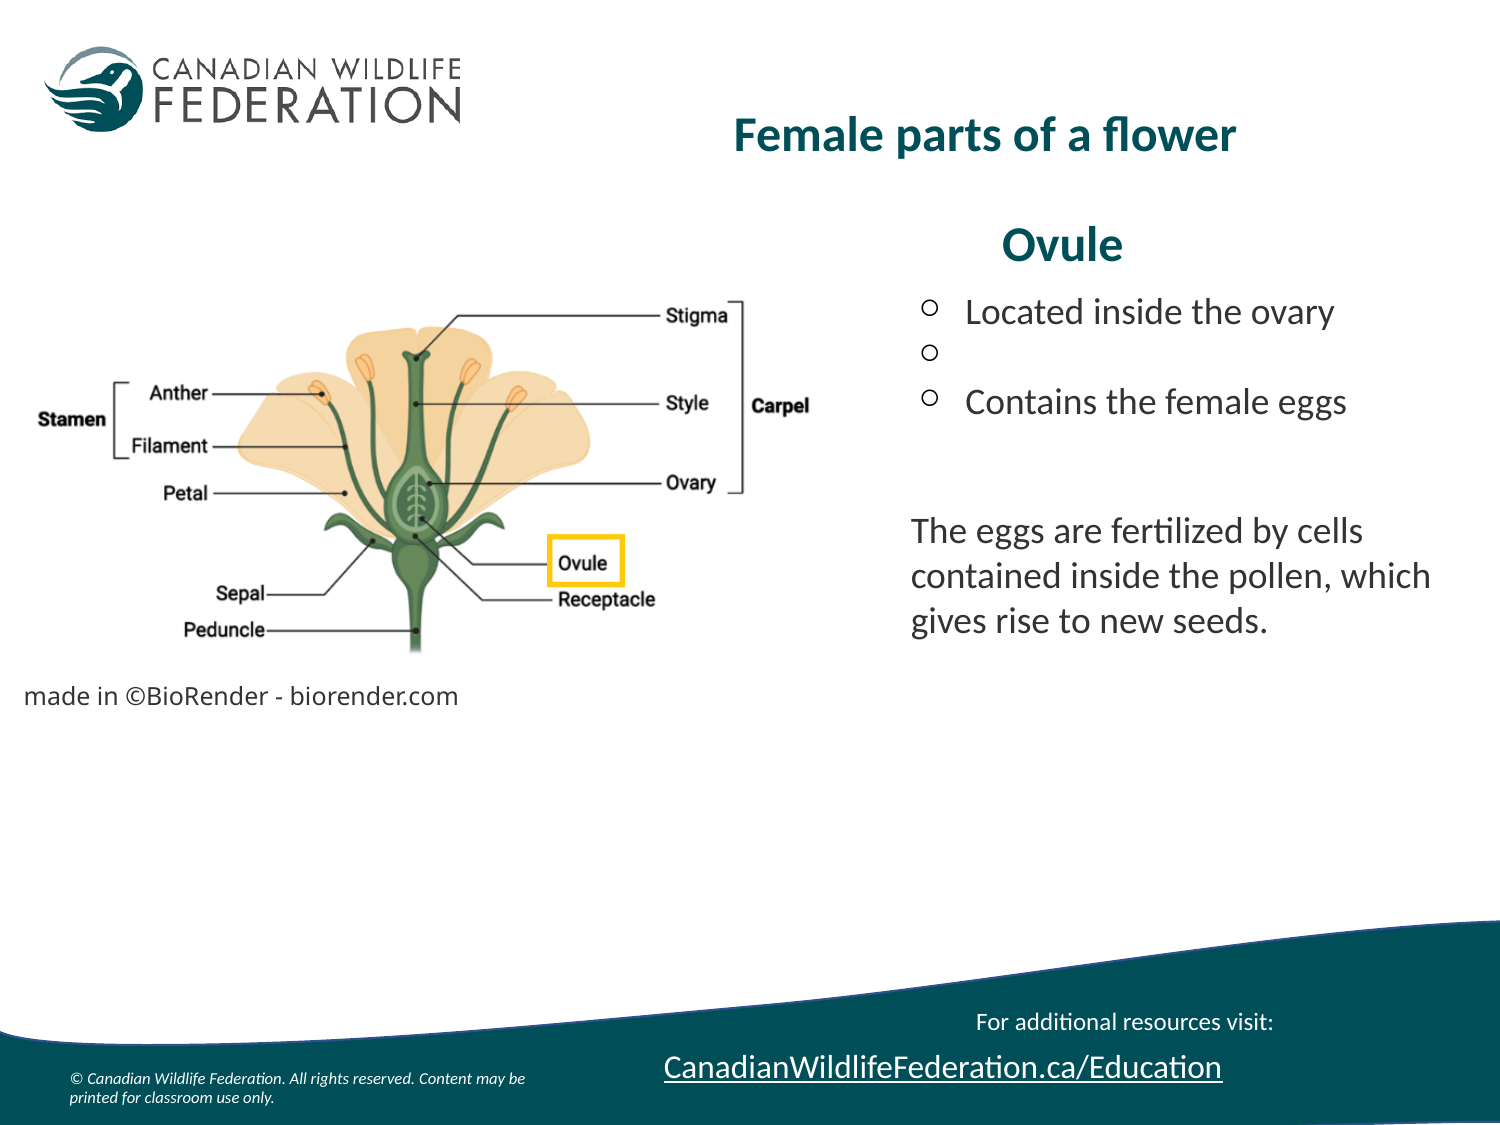

Female parts of a flower
Ovule
Located inside the ovary
Contains the female eggs
The eggs are fertilized by cells contained inside the pollen, which gives rise to new seeds.
made in ©BioRender - biorender.com
For additional resources visit:
CanadianWildlifeFederation.ca/Education
© Canadian Wildlife Federation. All rights reserved. Content may be printed for classroom use only.